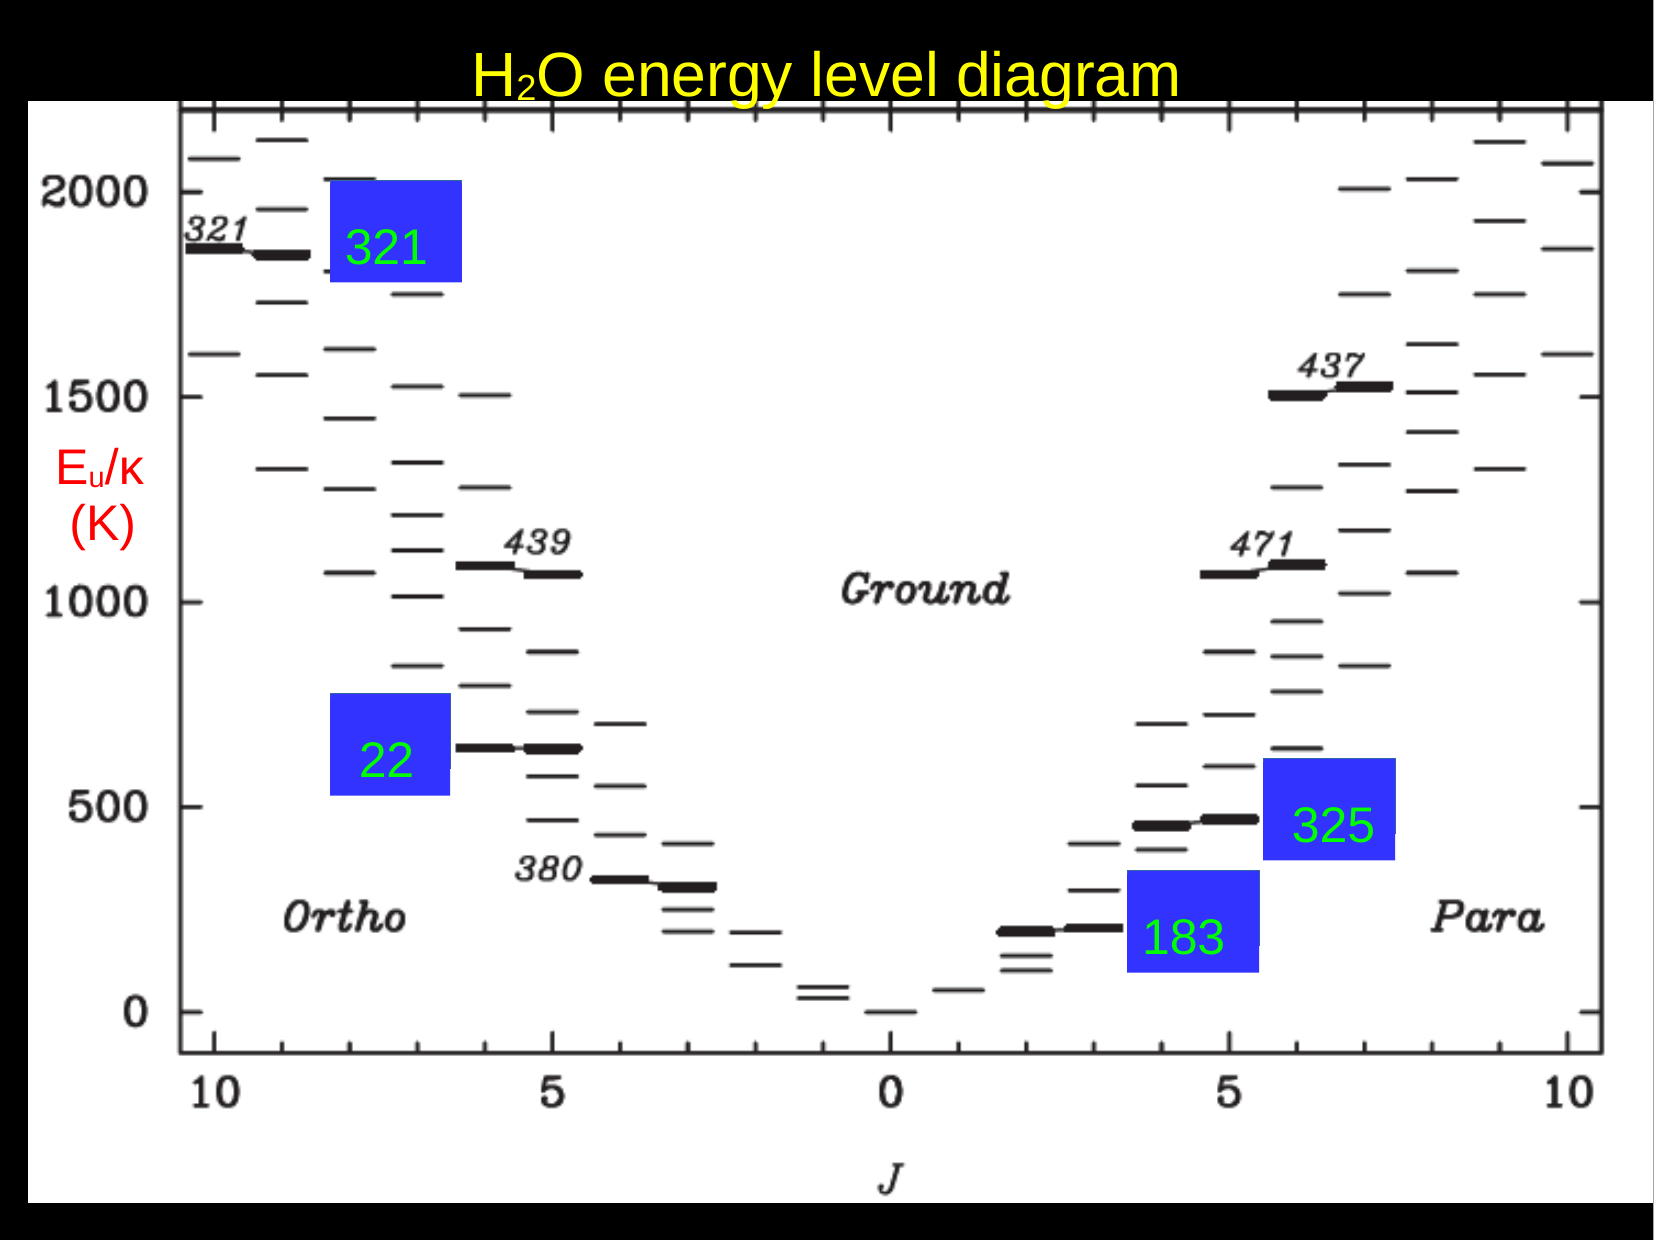

H2O energy level diagram
Eu/ĸ
 (K)
321
 22
 325
183